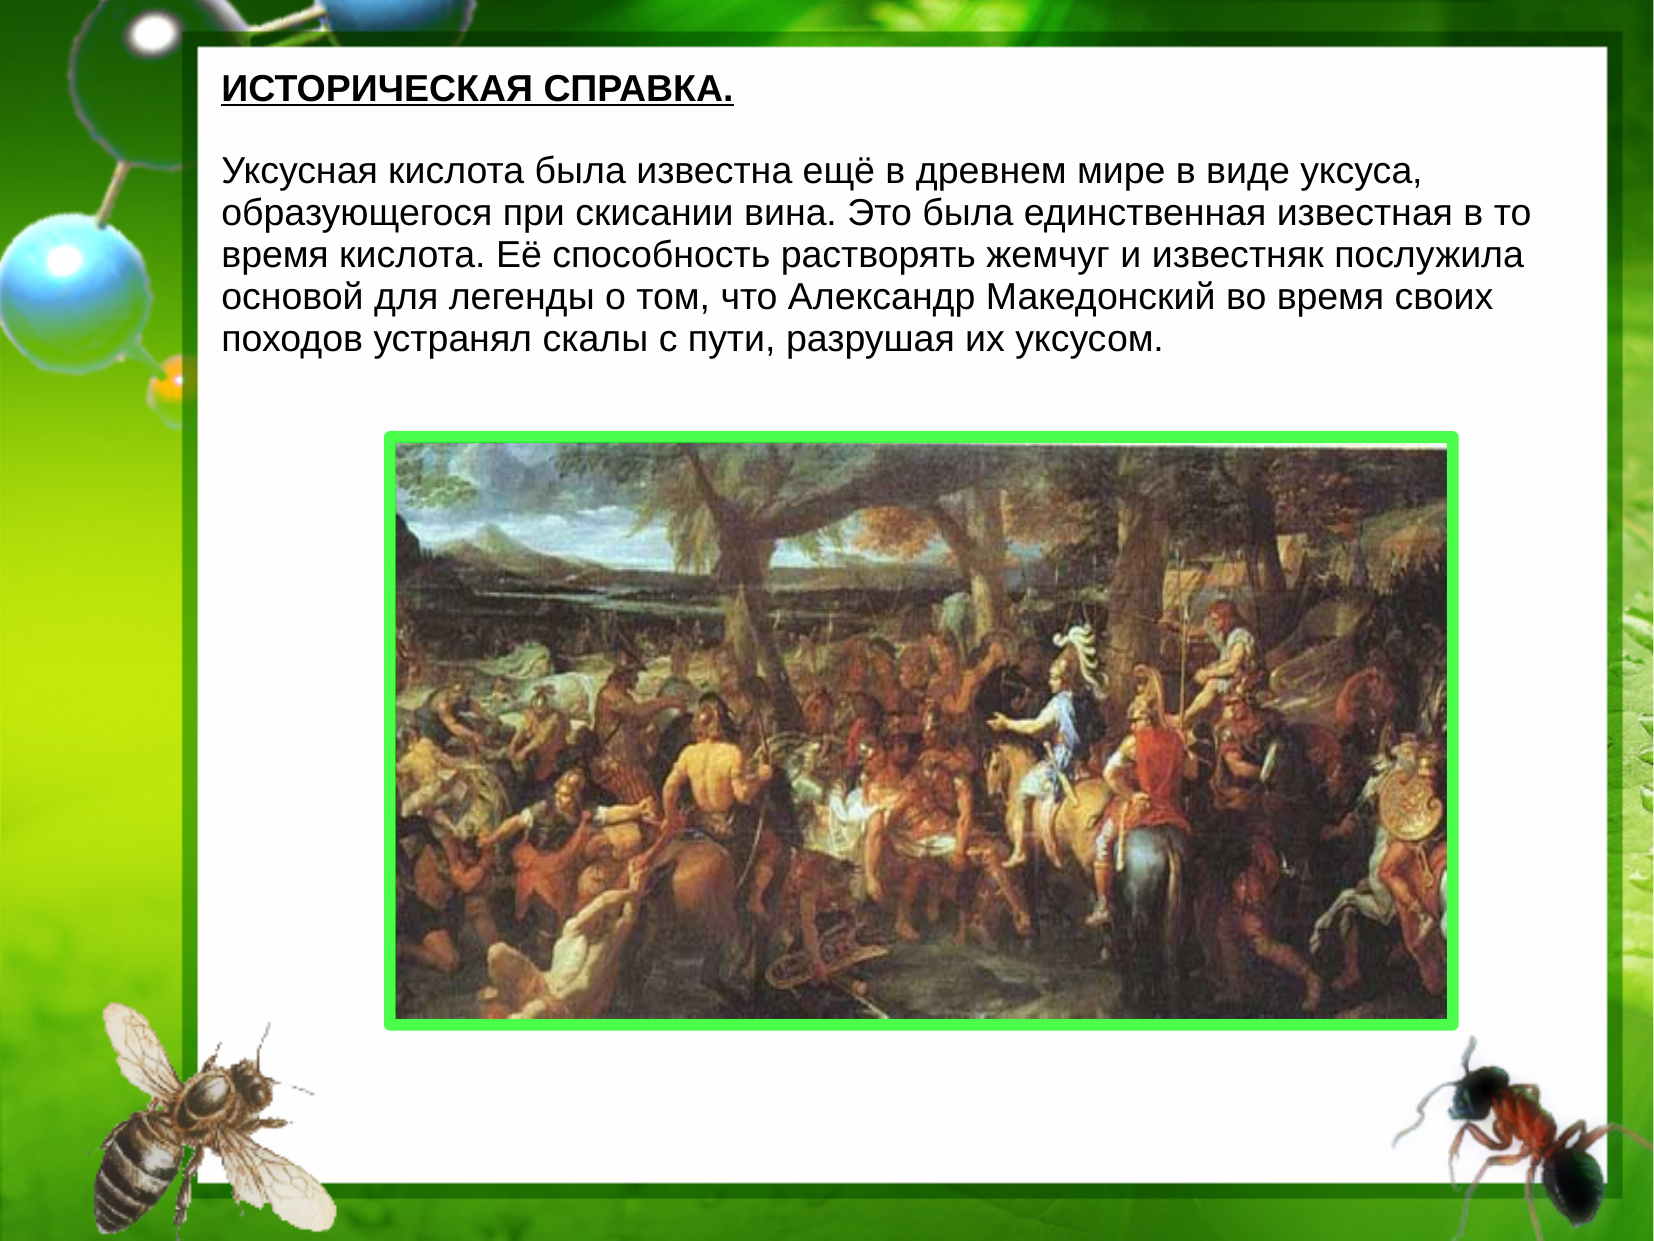

ИСТОРИЧЕСКАЯ СПРАВКА.
Уксусная кислота была известна ещё в древнем мире в виде уксуса, образующегося при скисании вина. Это была единственная известная в то время кислота. Её способность растворять жемчуг и известняк послужила основой для легенды о том, что Александр Македонский во время своих походов устранял скалы с пути, разрушая их уксусом.